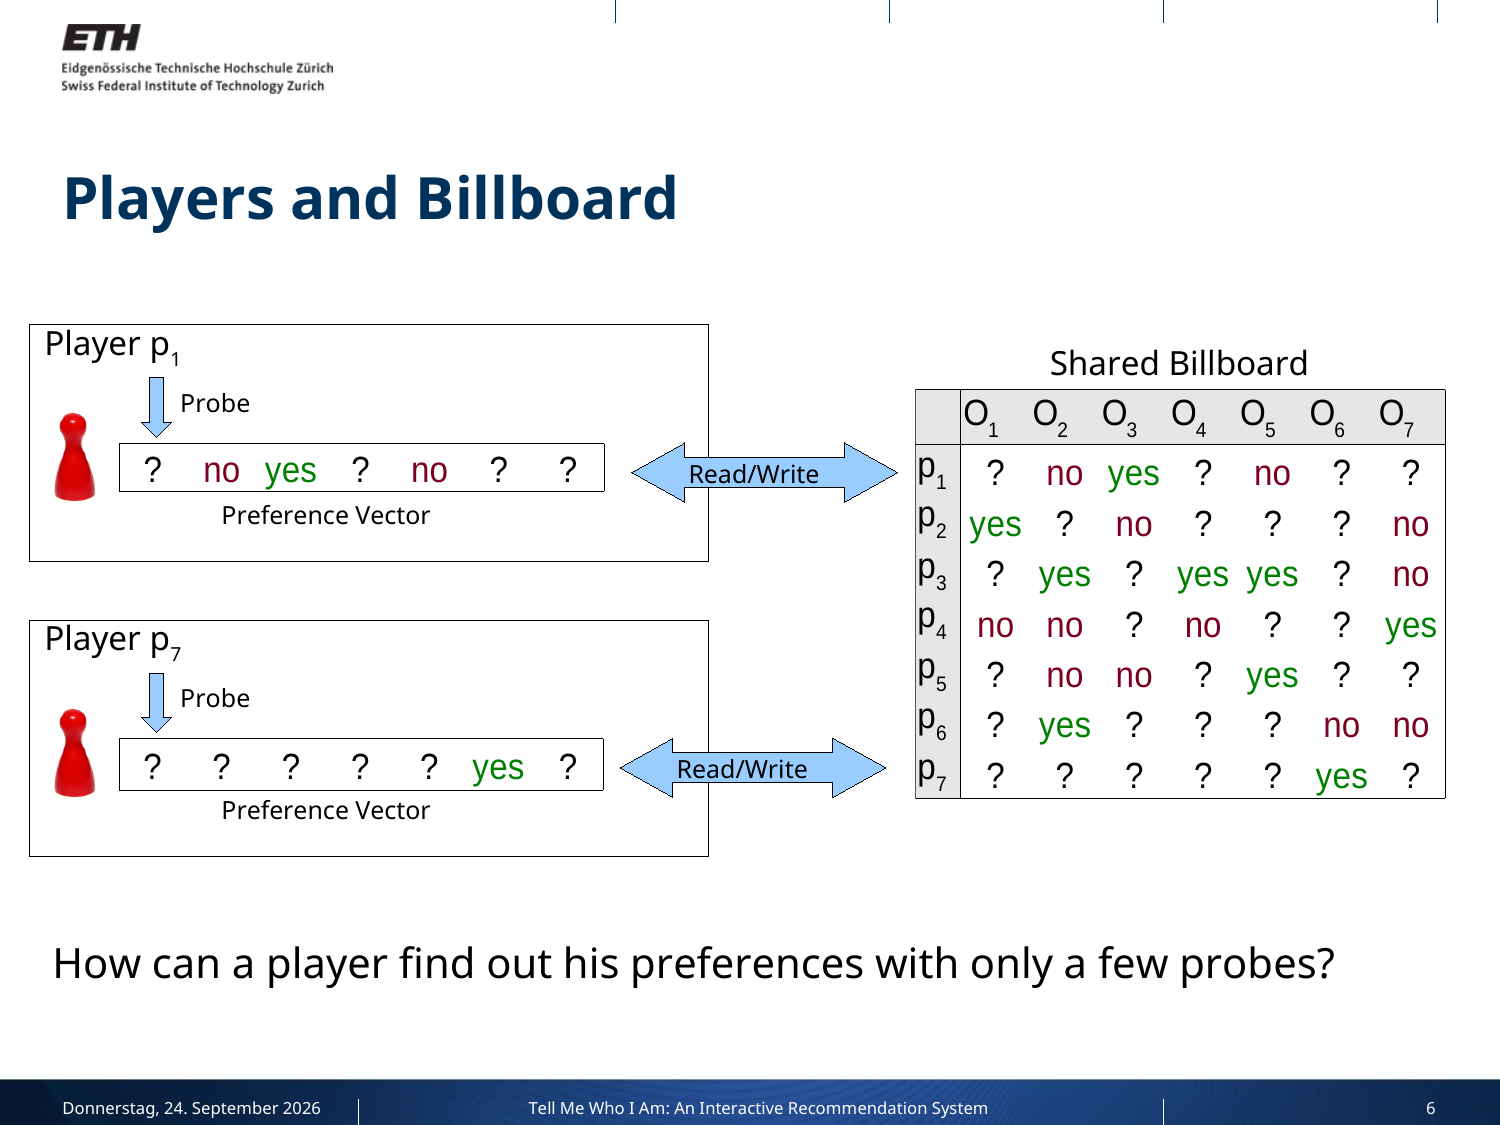

# Players and Billboard
Player p1
Shared Billboard
Probe
Read/Write
Preference Vector
Player p7
Probe
Read/Write
Preference Vector
How can a player find out his preferences with only a few probes?
6